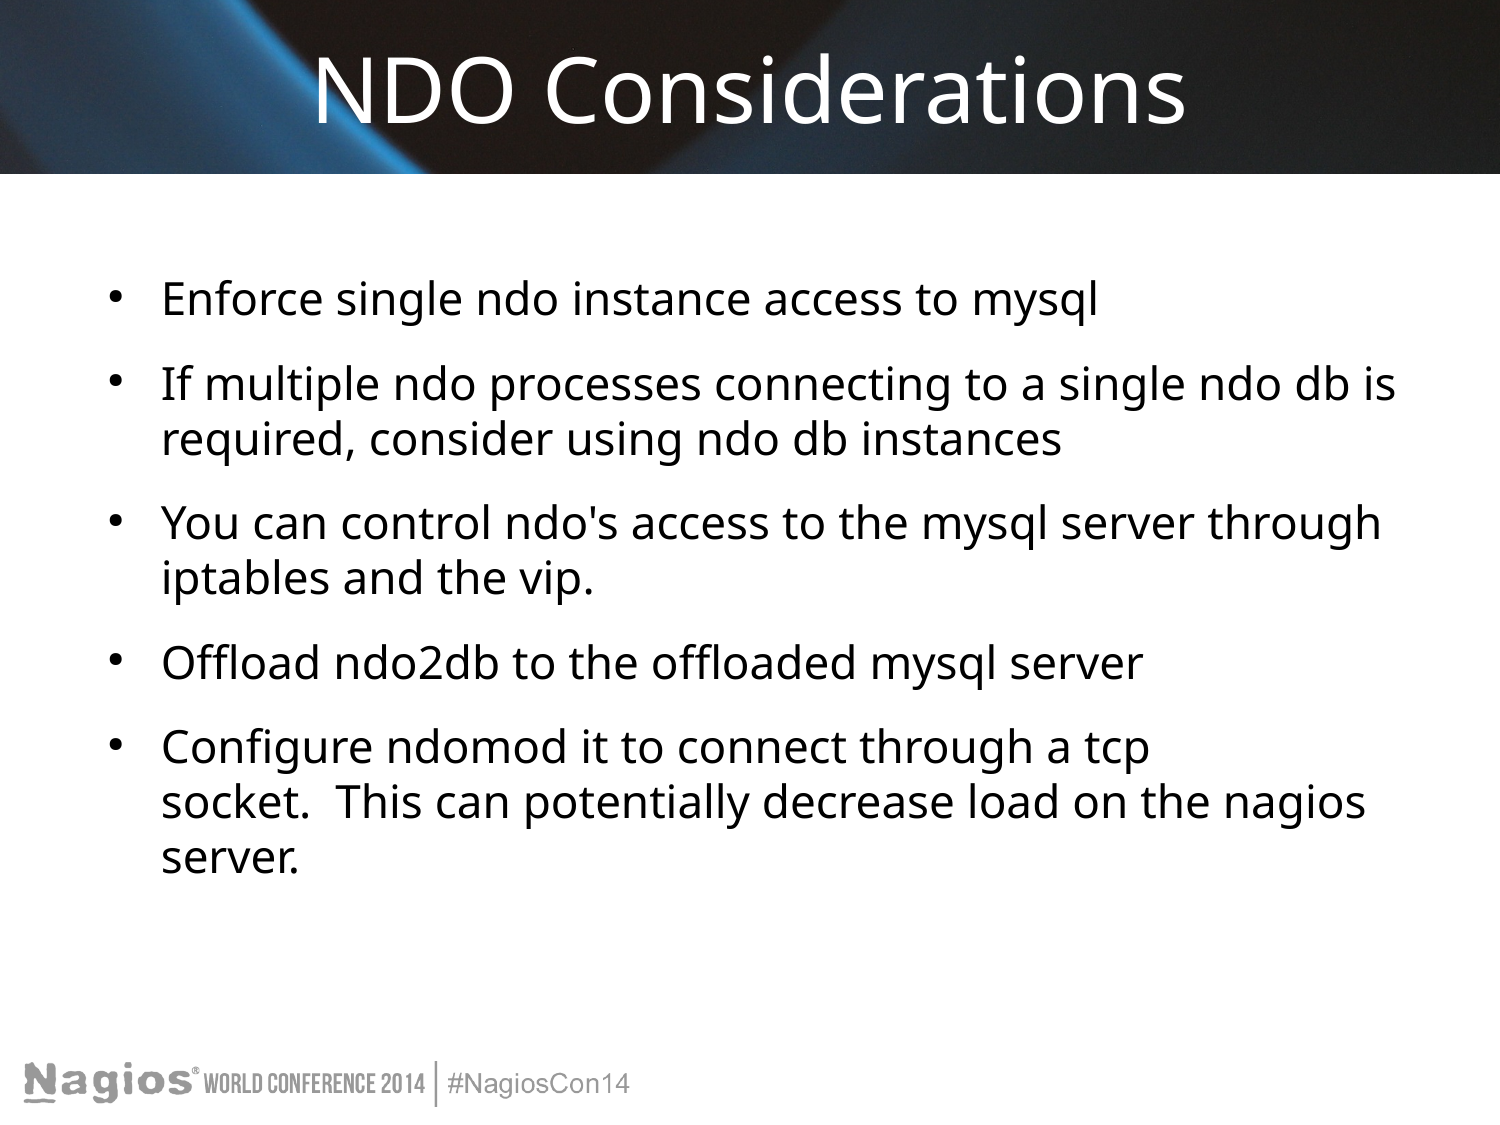

# NDO Considerations
Enforce single ndo instance access to mysql
If multiple ndo processes connecting to a single ndo db is required, consider using ndo db instances
You can control ndo's access to the mysql server through iptables and the vip.
Offload ndo2db to the offloaded mysql server
Configure ndomod it to connect through a tcp 		socket. This can potentially decrease load on the nagios server.